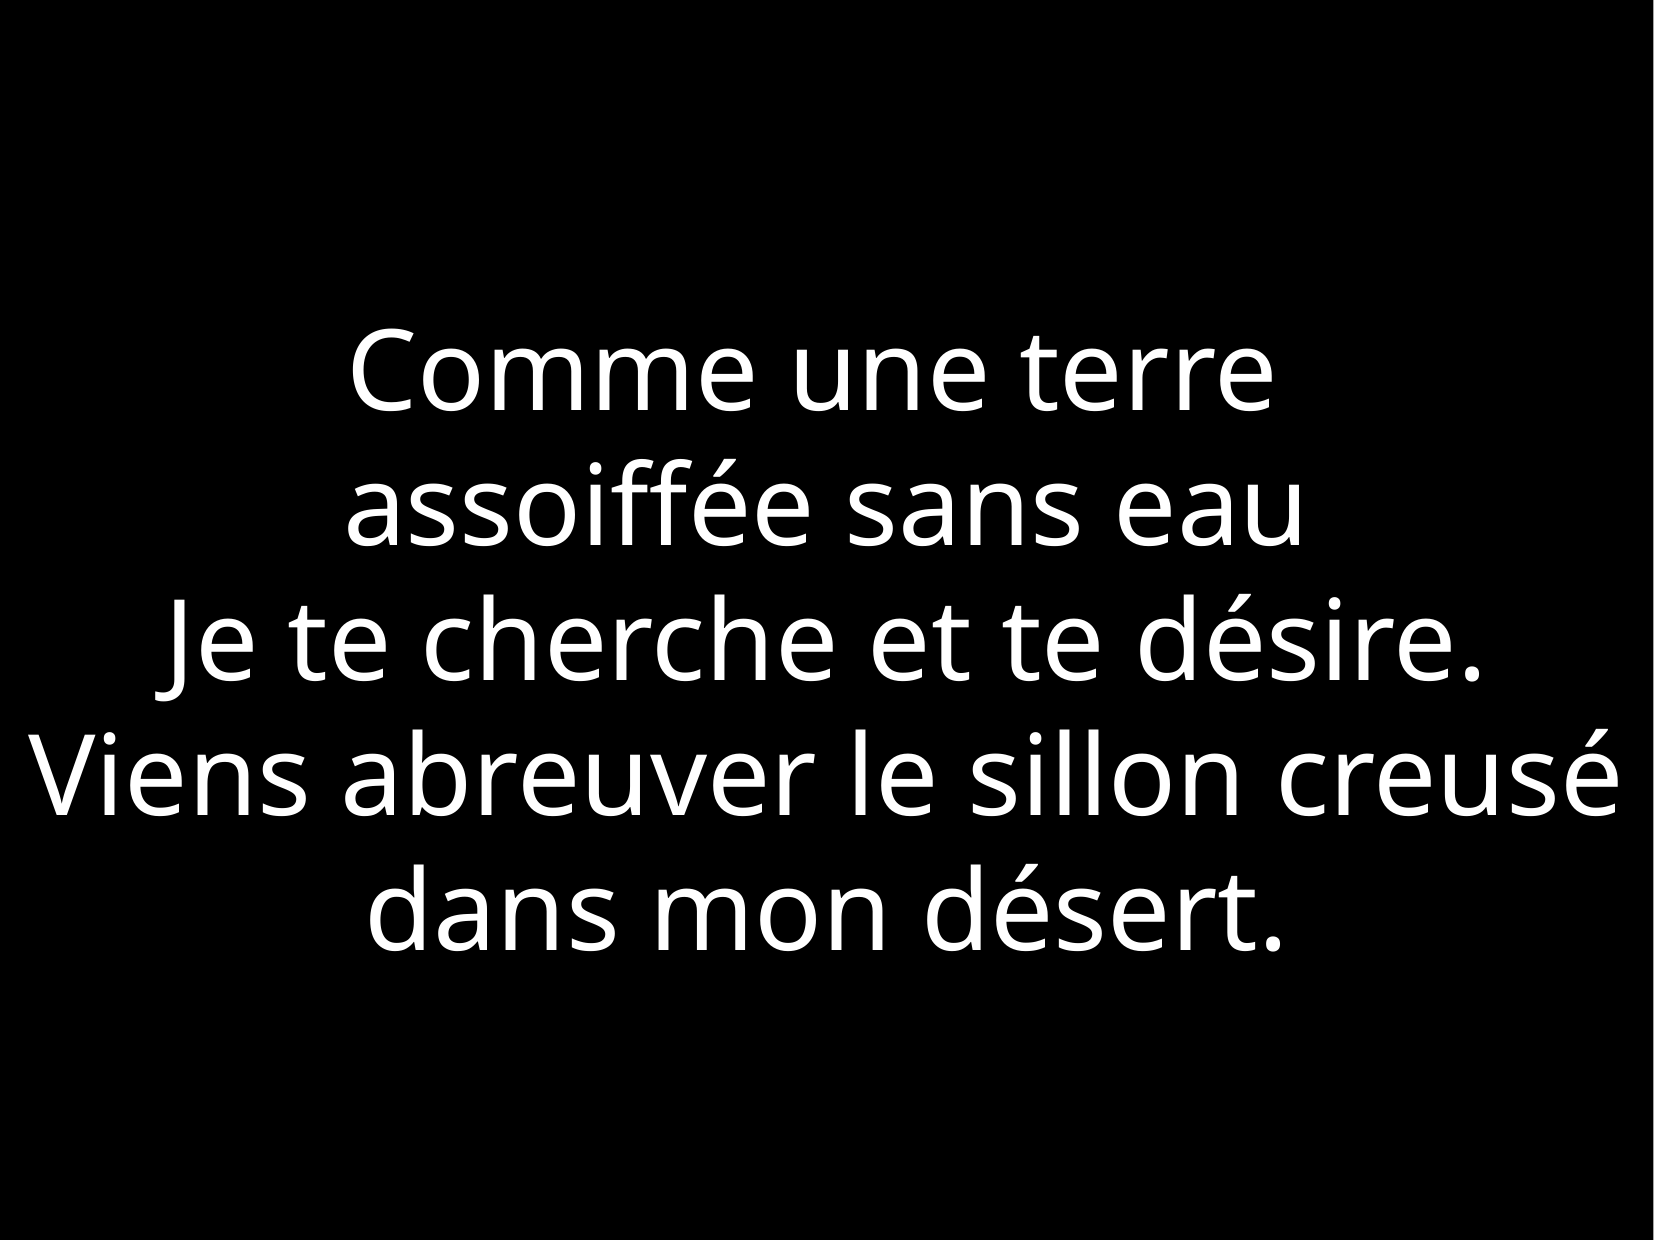

Comme une terre
assoiffée sans eau
Je te cherche et te désire.
Viens abreuver le sillon creusé dans mon désert.